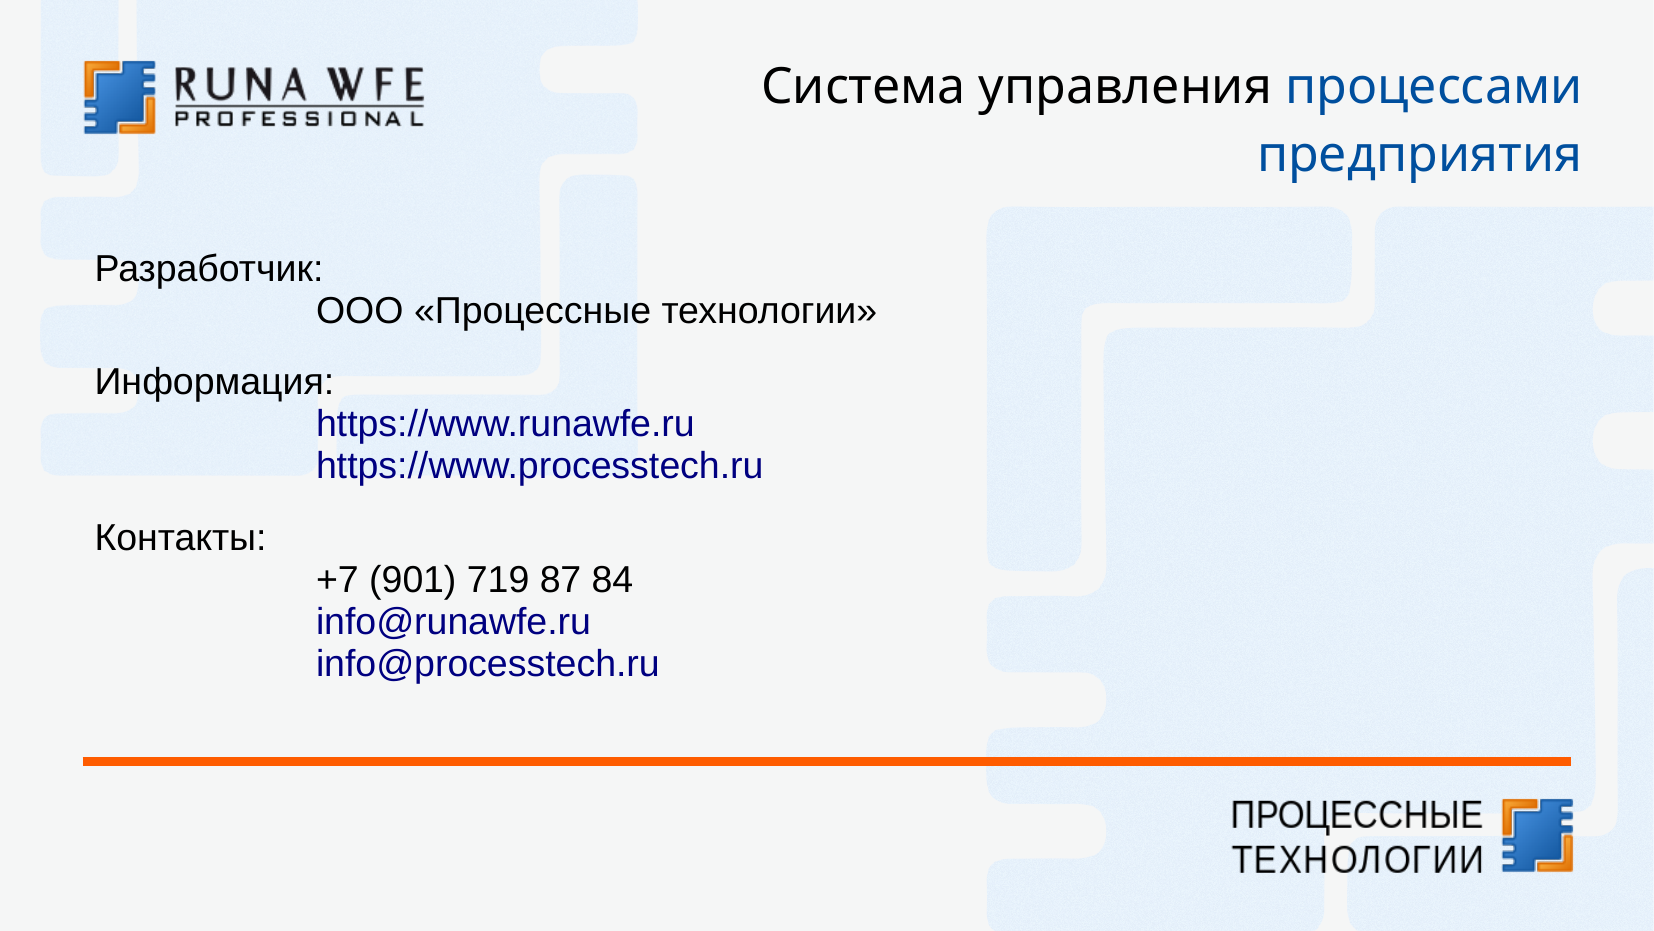

# Система управления процессами предприятия
Разработчик:
			ООО «Процессные технологии»
Информация:
			https://www.runawfe.ru
			https://www.processtech.ru
Контакты:
			+7 (901) 719 87 84
			info@runawfe.ru
			info@processtech.ru